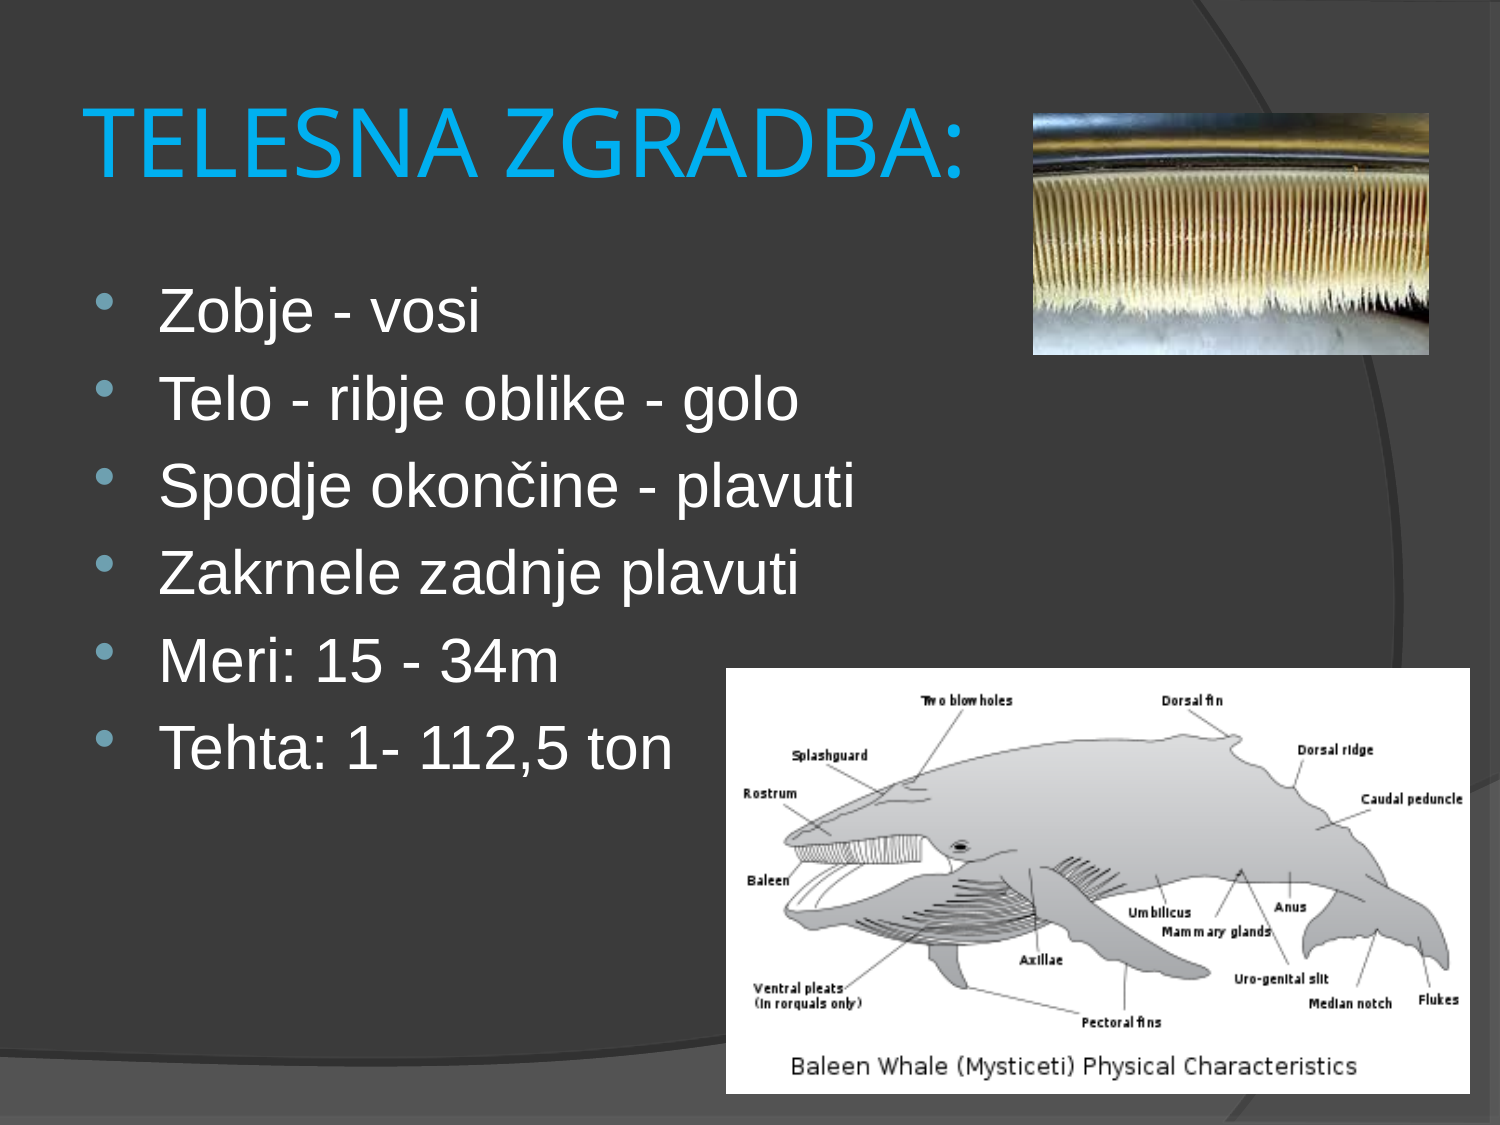

# TELESNA ZGRADBA:
Zobje - vosi
Telo - ribje oblike - golo
Spodje okončine - plavuti
Zakrnele zadnje plavuti
Meri: 15 - 34m
Tehta: 1- 112,5 ton